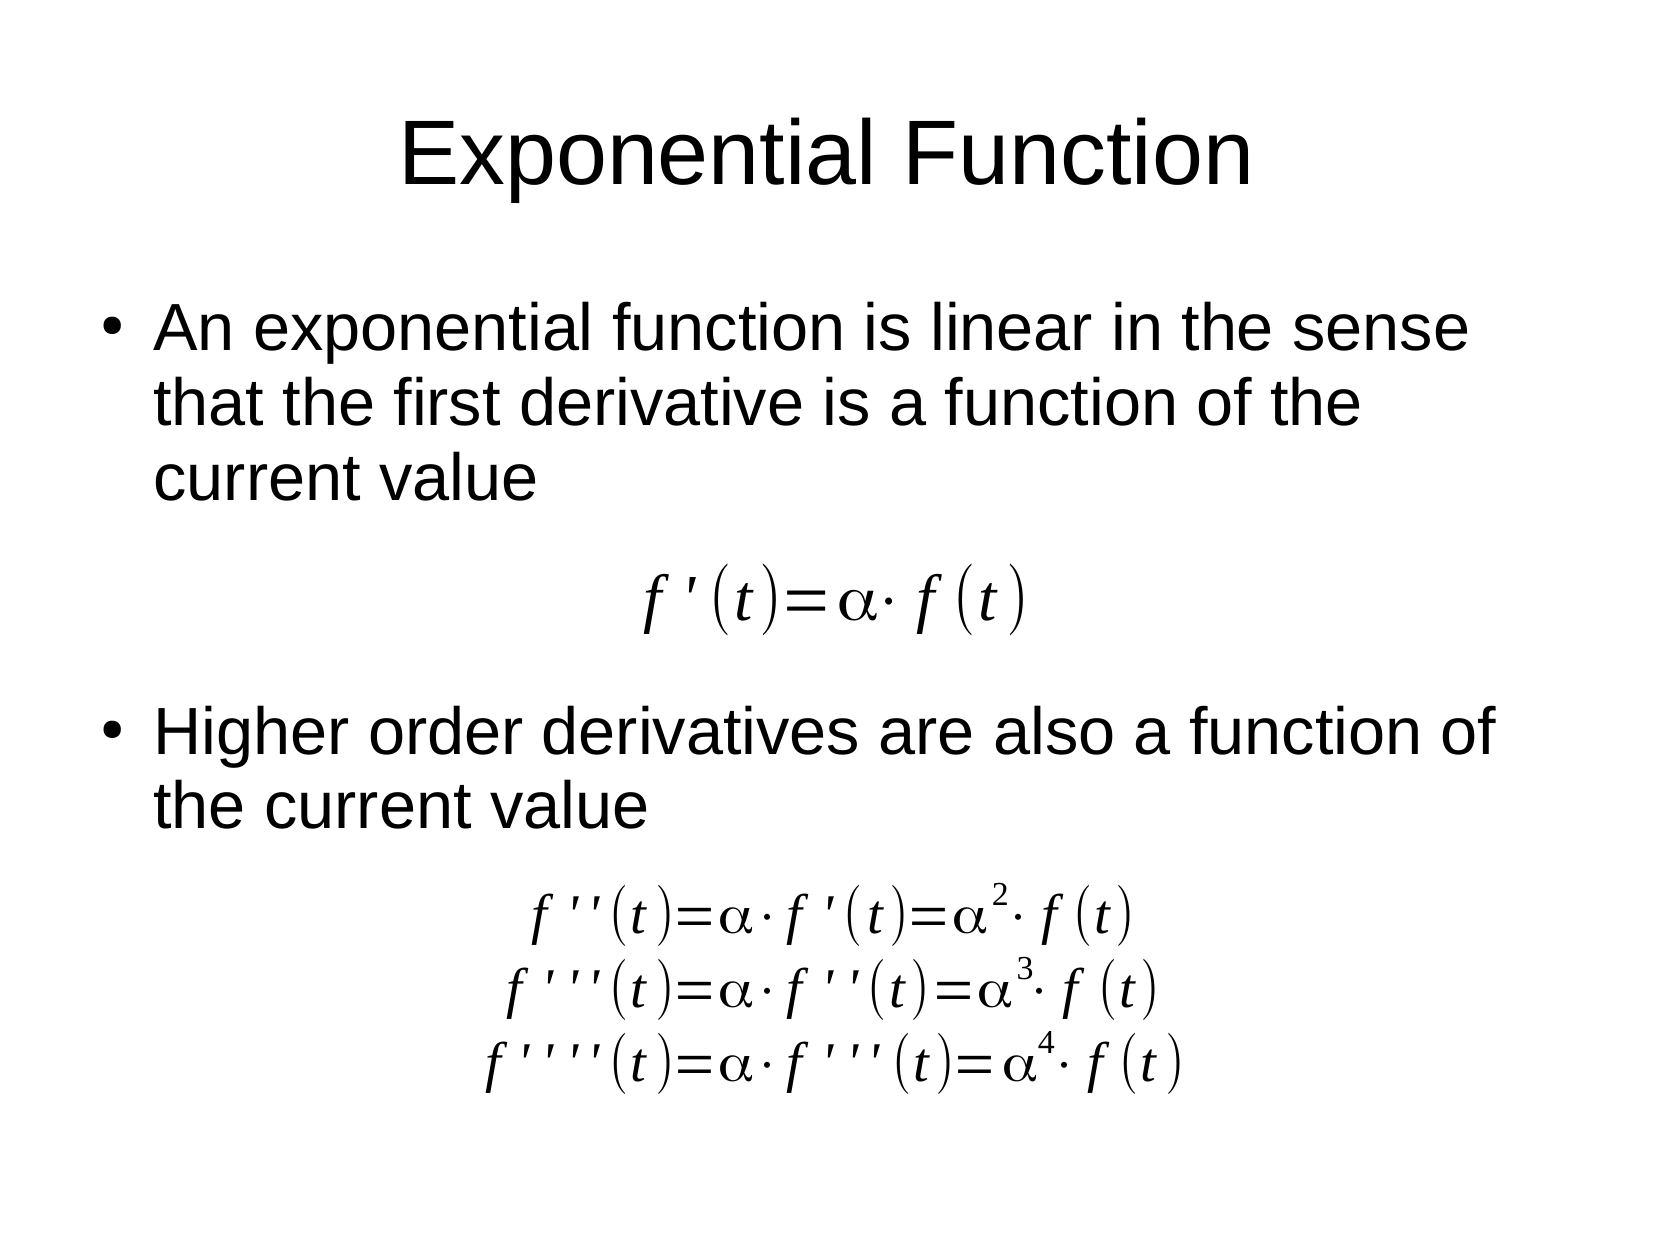

# Exponential Function
An exponential function is linear in the sense that the first derivative is a function of the current value
Higher order derivatives are also a function of the current value